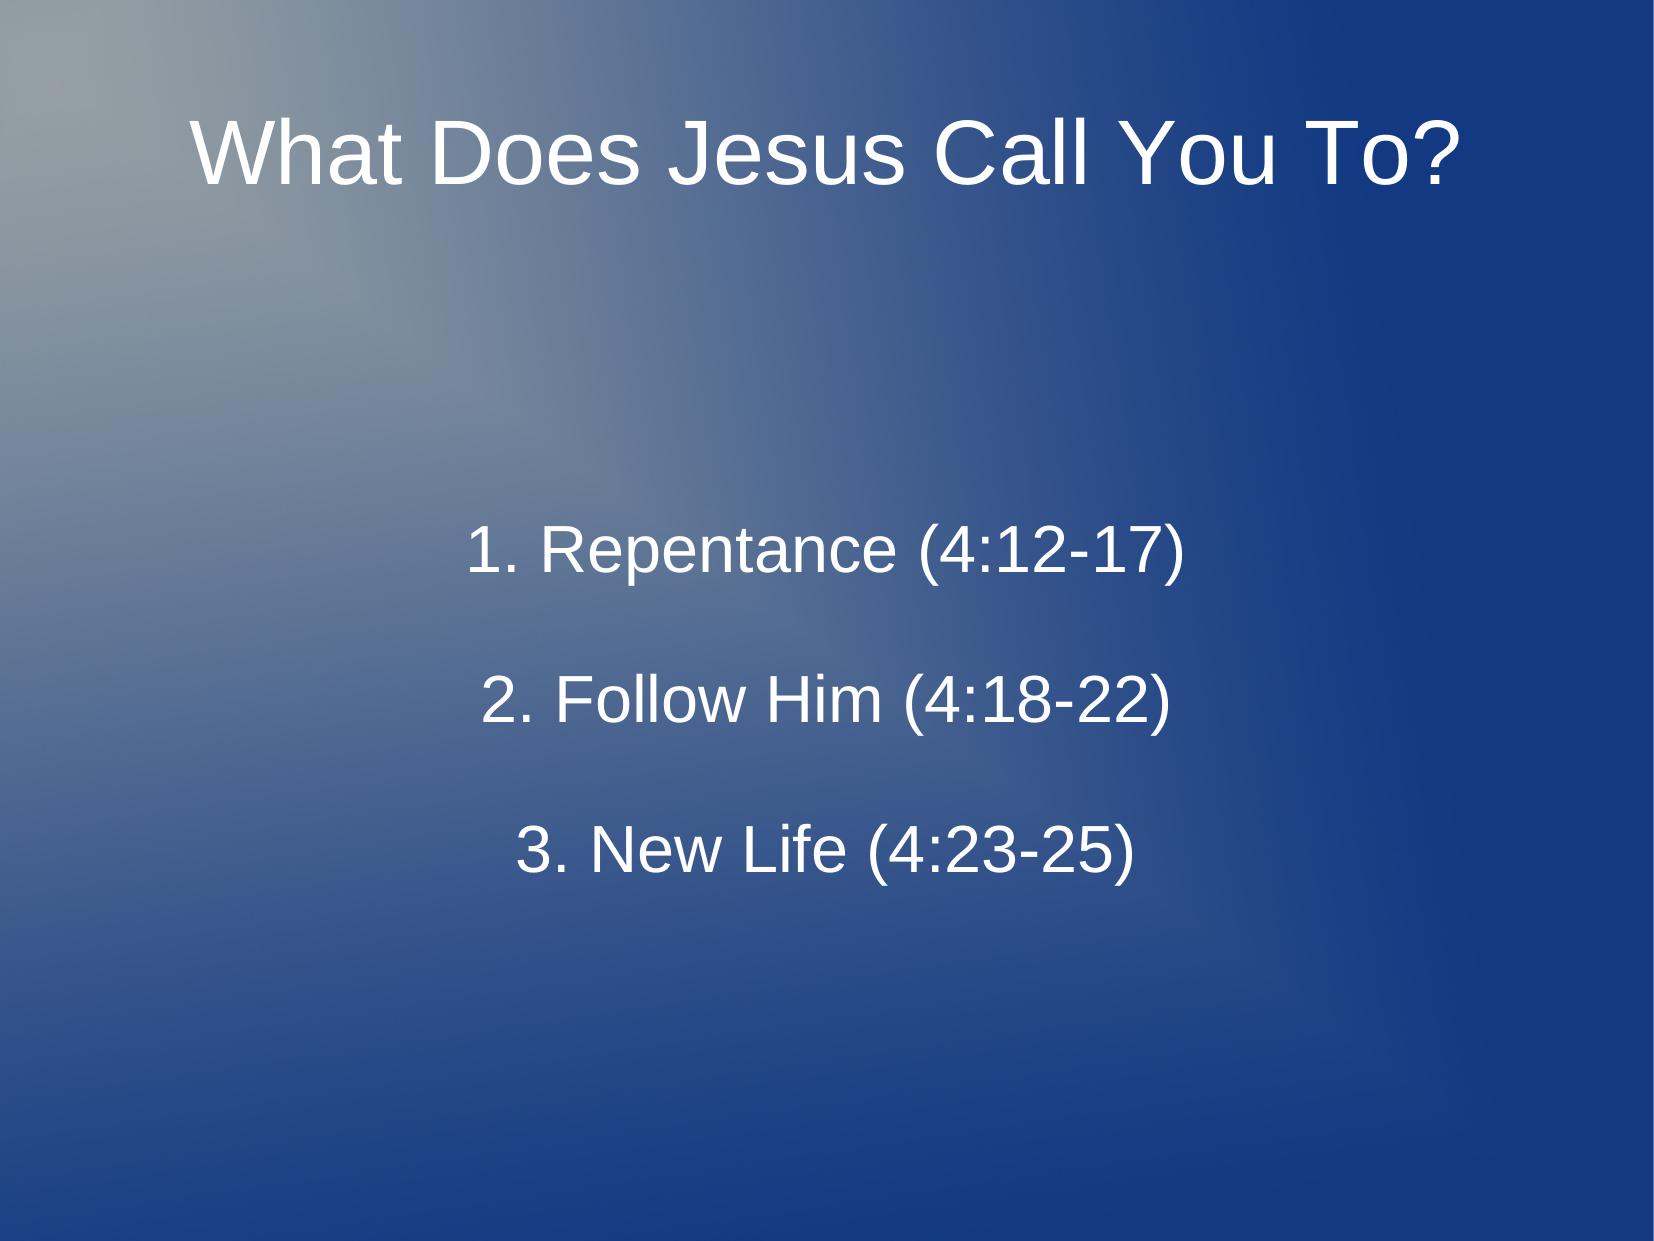

# What Does Jesus Call You To?
1. Repentance (4:12-17)
2. Follow Him (4:18-22)
3. New Life (4:23-25)